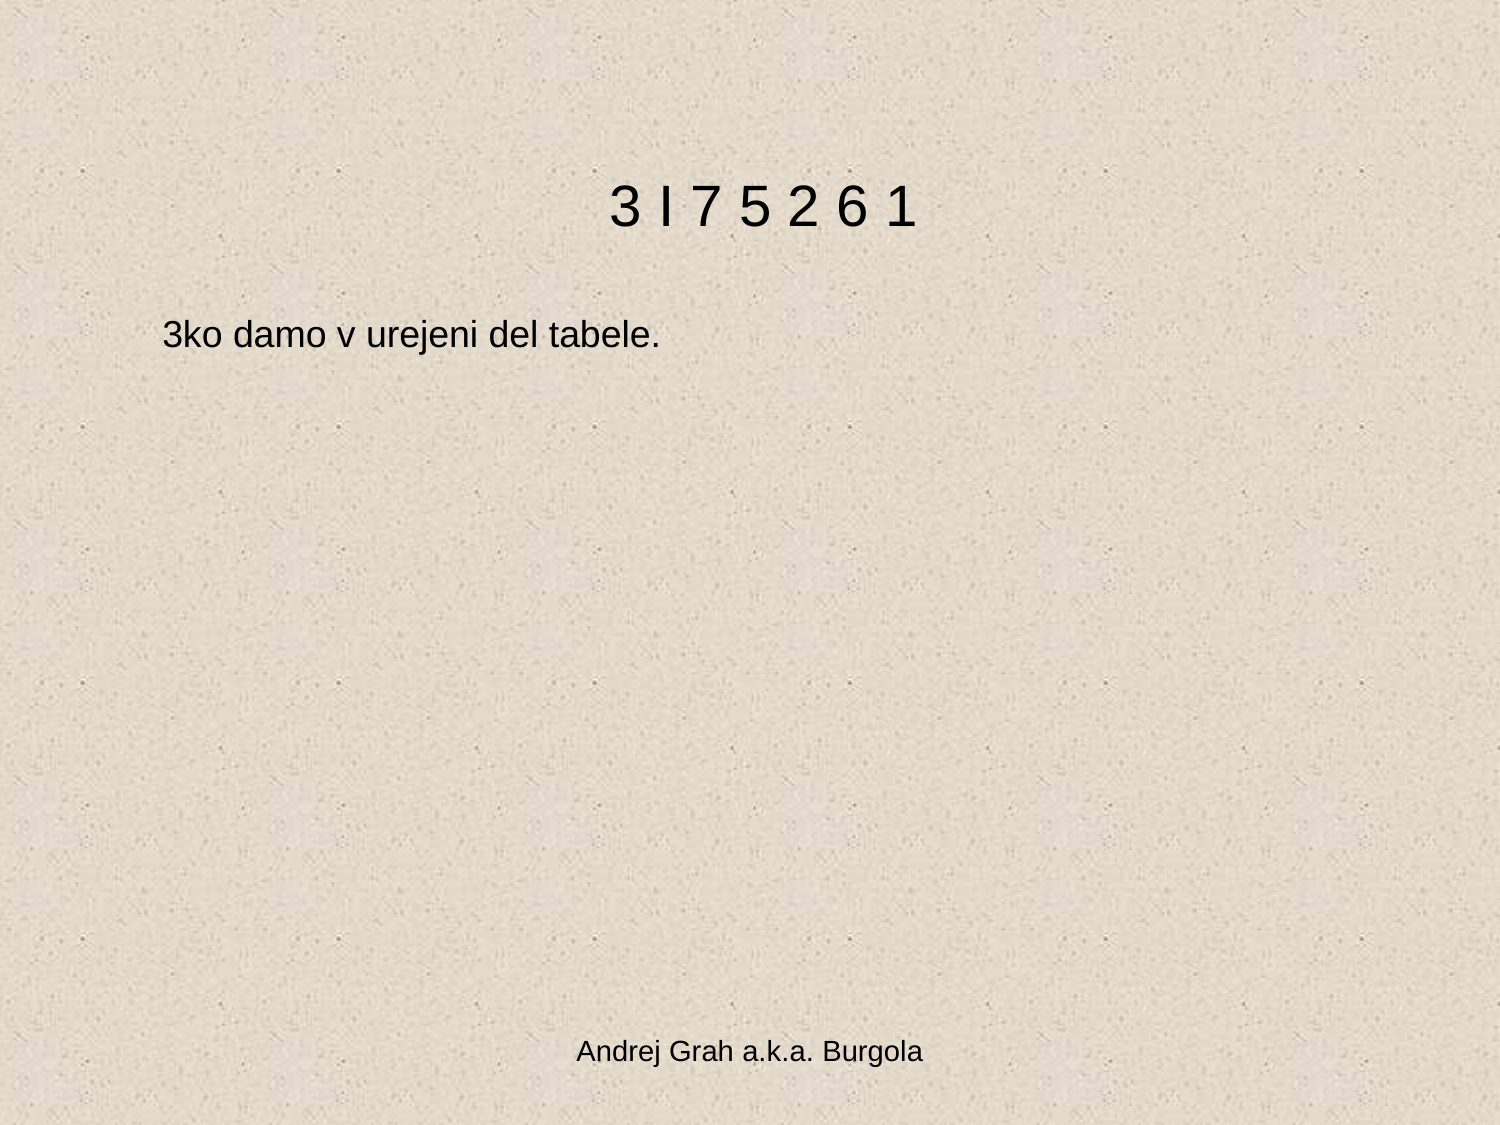

3 I 7 5 2 6 1
3ko damo v urejeni del tabele.
Andrej Grah a.k.a. Burgola